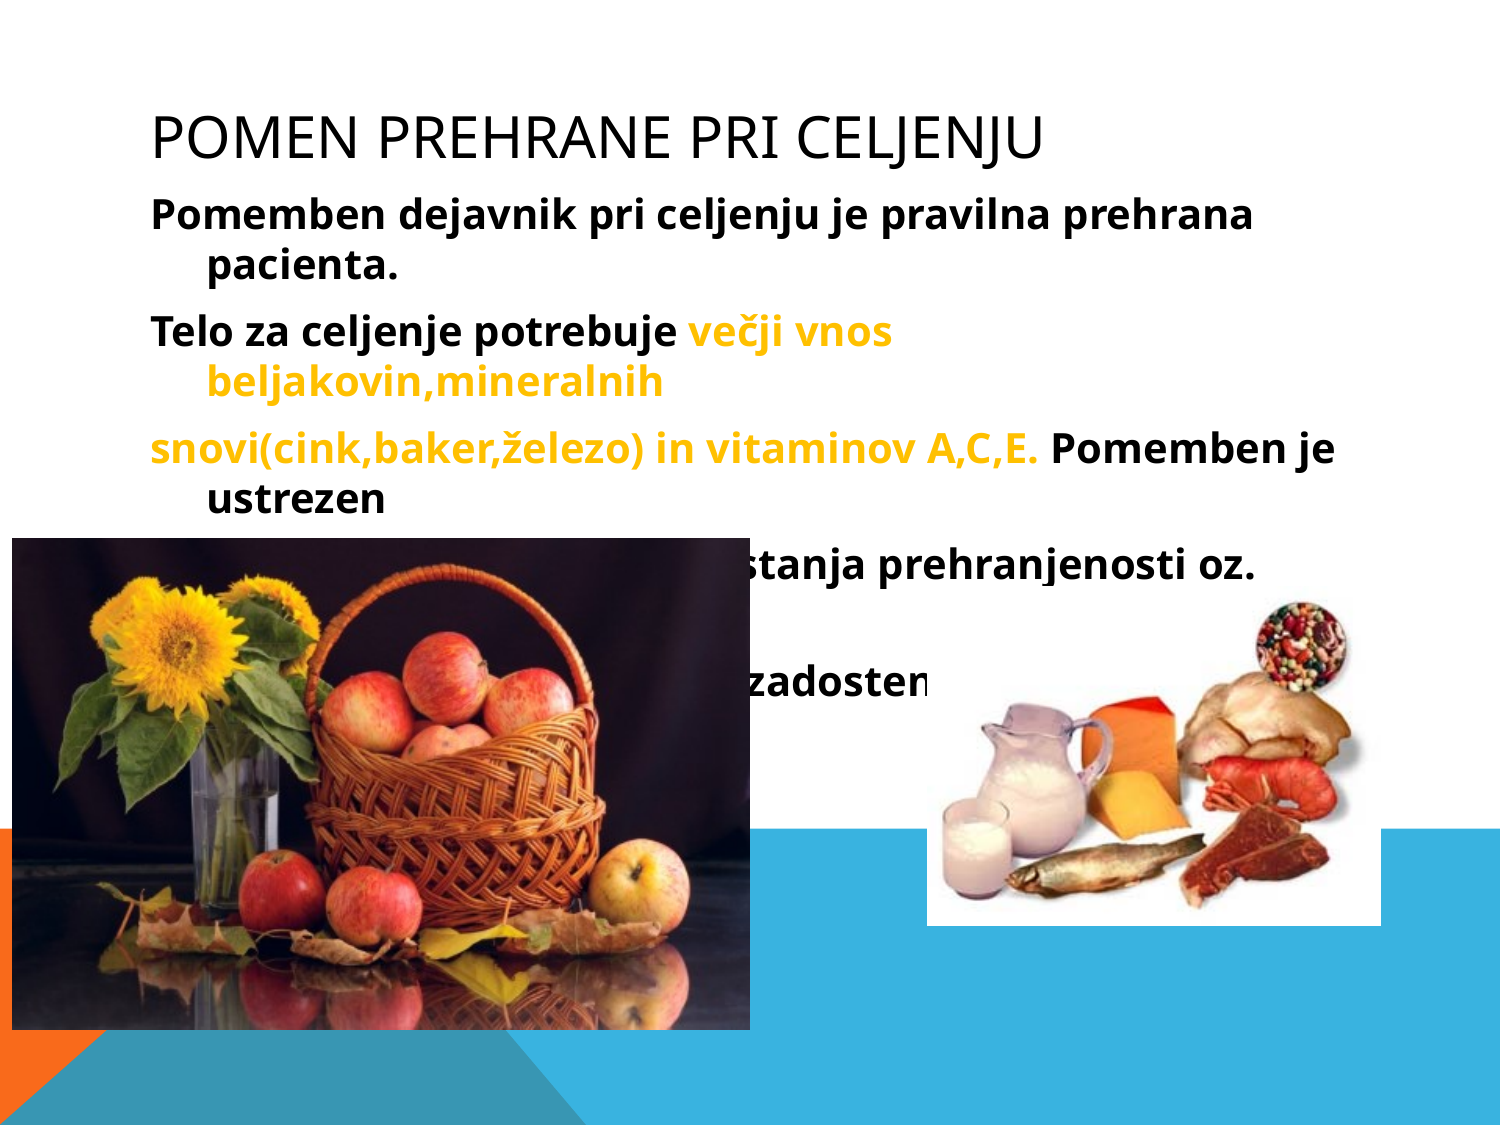

# Pomen prehrane pri celjenju
Pomemben dejavnik pri celjenju je pravilna prehrana pacienta.
Telo za celjenje potrebuje večji vnos beljakovin,mineralnih
snovi(cink,baker,železo) in vitaminov A,C,E. Pomemben je ustrezen
vnos kalorij,ki je odvisen od stanja prehranjenosti oz. telesne mase
pacienta. Pomemben je tudi zadosten vnos tekočine.